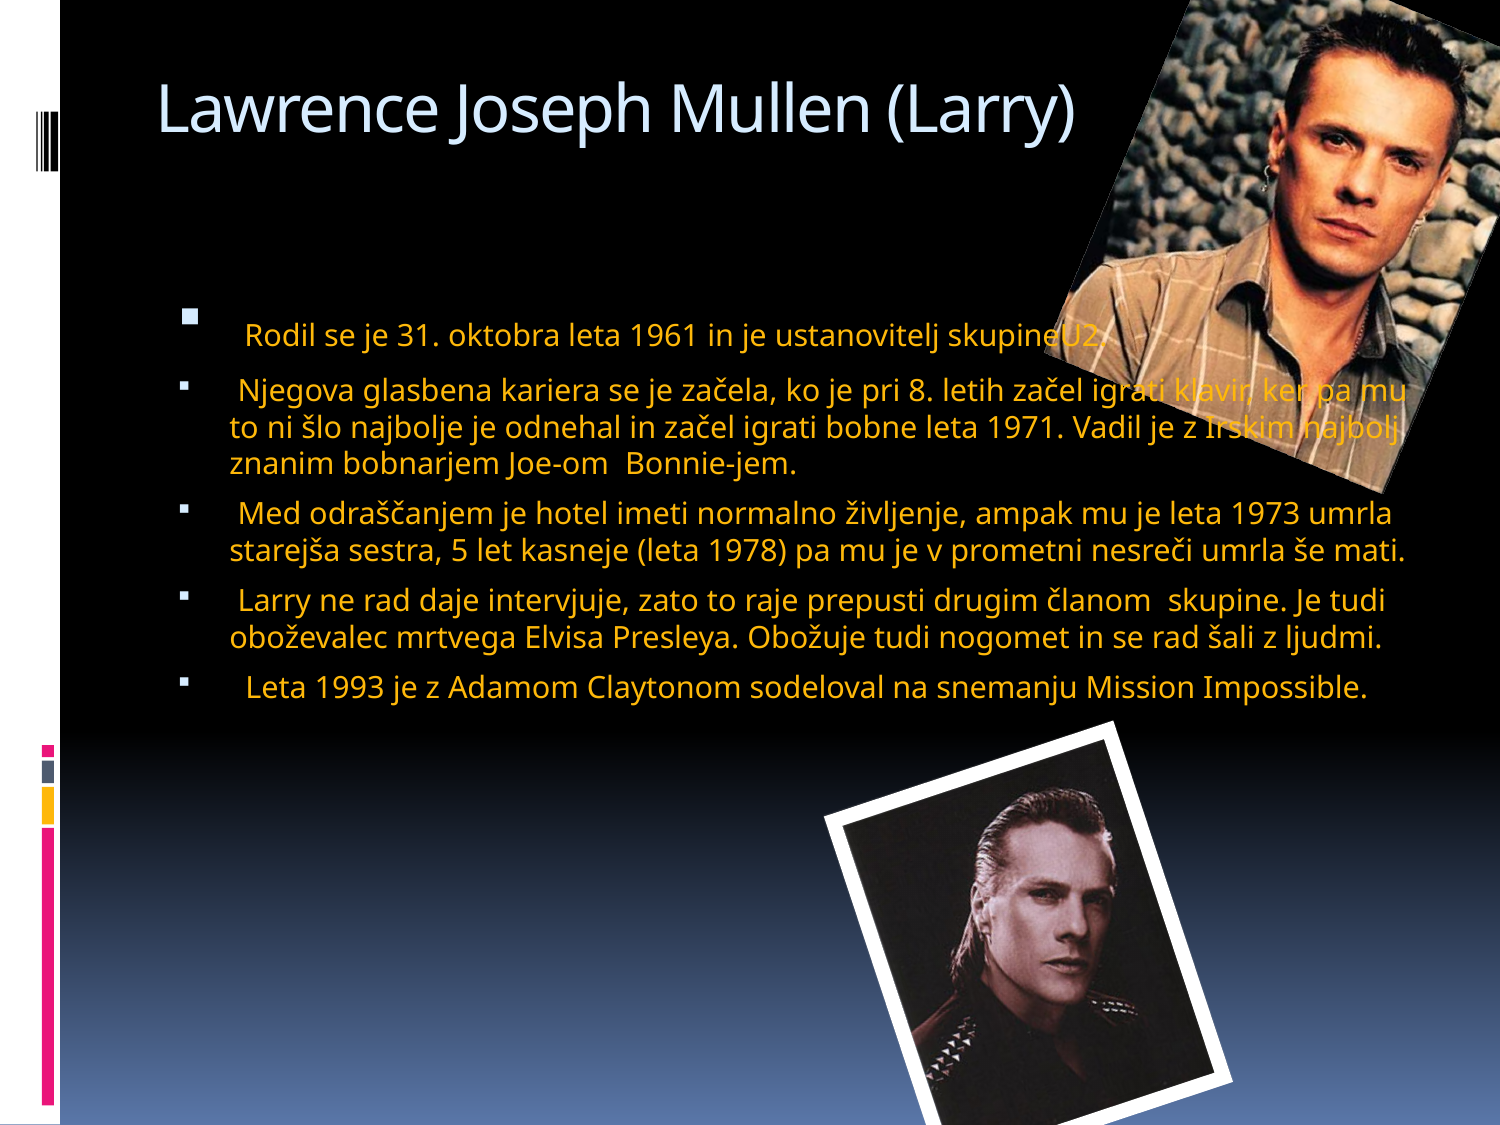

# Lawrence Joseph Mullen (Larry)
 Rodil se je 31. oktobra leta 1961 in je ustanovitelj skupineU2.
 Njegova glasbena kariera se je začela, ko je pri 8. letih začel igrati klavir, ker pa mu to ni šlo najbolje je odnehal in začel igrati bobne leta 1971. Vadil je z Irskim najbolj znanim bobnarjem Joe-om Bonnie-jem.
 Med odraščanjem je hotel imeti normalno življenje, ampak mu je leta 1973 umrla starejša sestra, 5 let kasneje (leta 1978) pa mu je v prometni nesreči umrla še mati.
 Larry ne rad daje intervjuje, zato to raje prepusti drugim članom skupine. Je tudi oboževalec mrtvega Elvisa Presleya. Obožuje tudi nogomet in se rad šali z ljudmi.
 Leta 1993 je z Adamom Claytonom sodeloval na snemanju Mission Impossible.